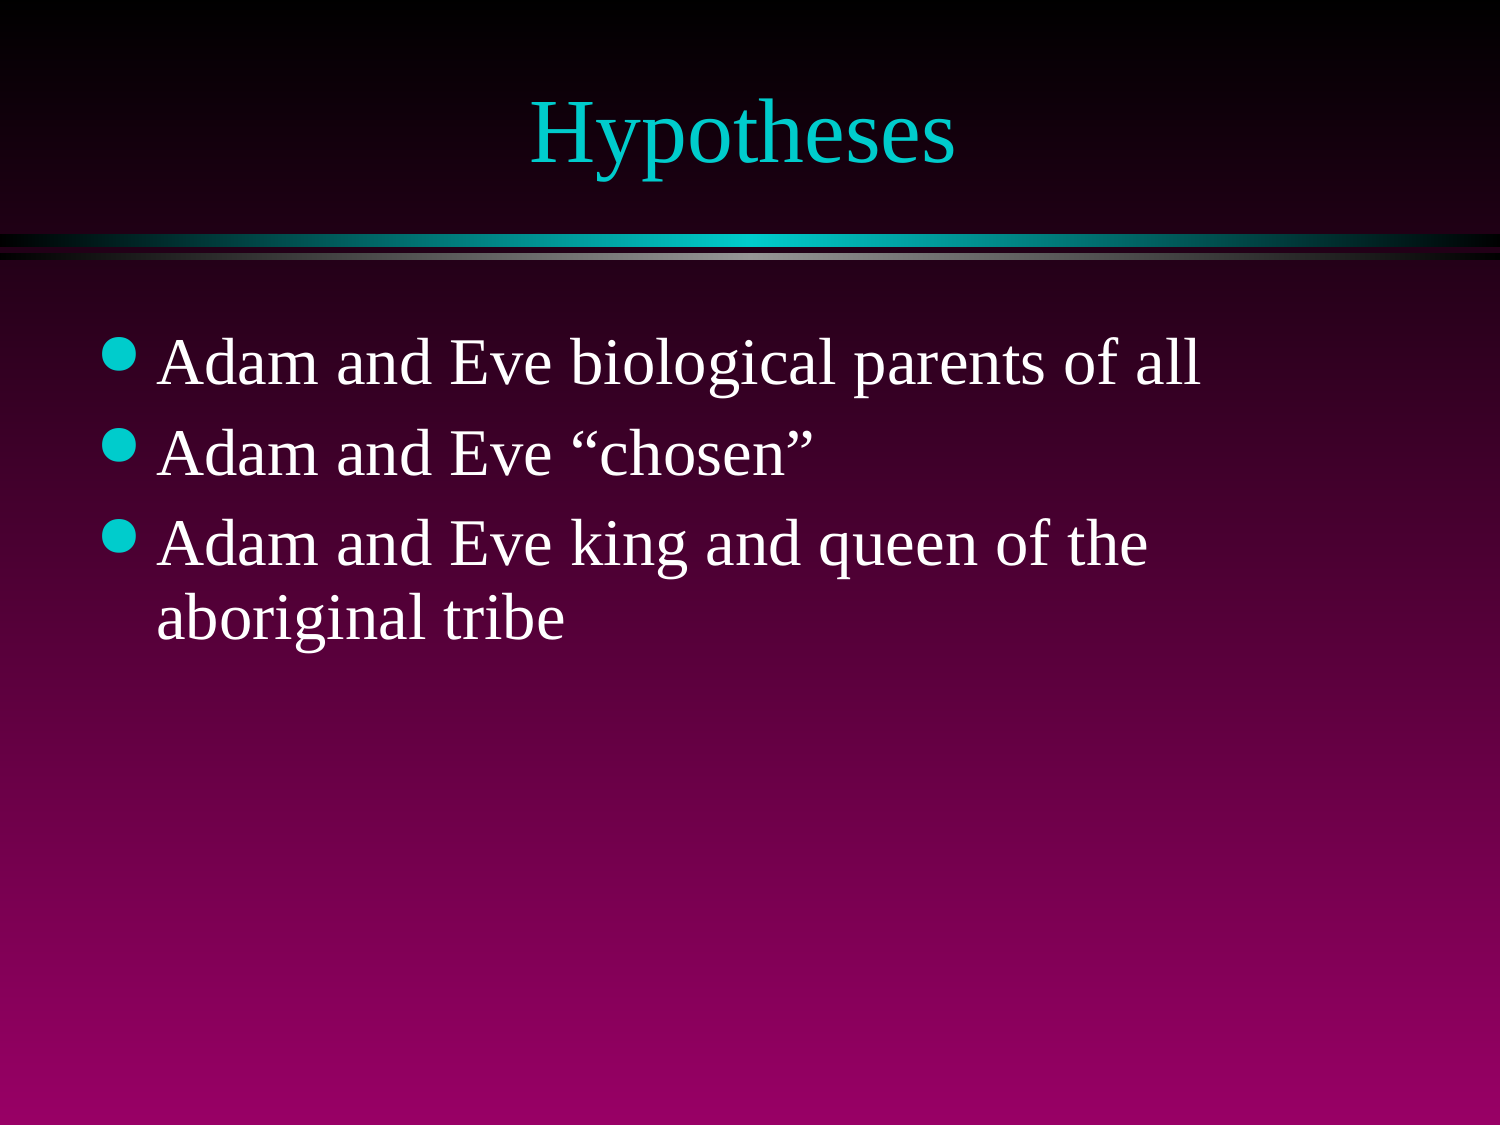

# Hypotheses
Adam and Eve biological parents of all
Adam and Eve “chosen”
Adam and Eve king and queen of the aboriginal tribe